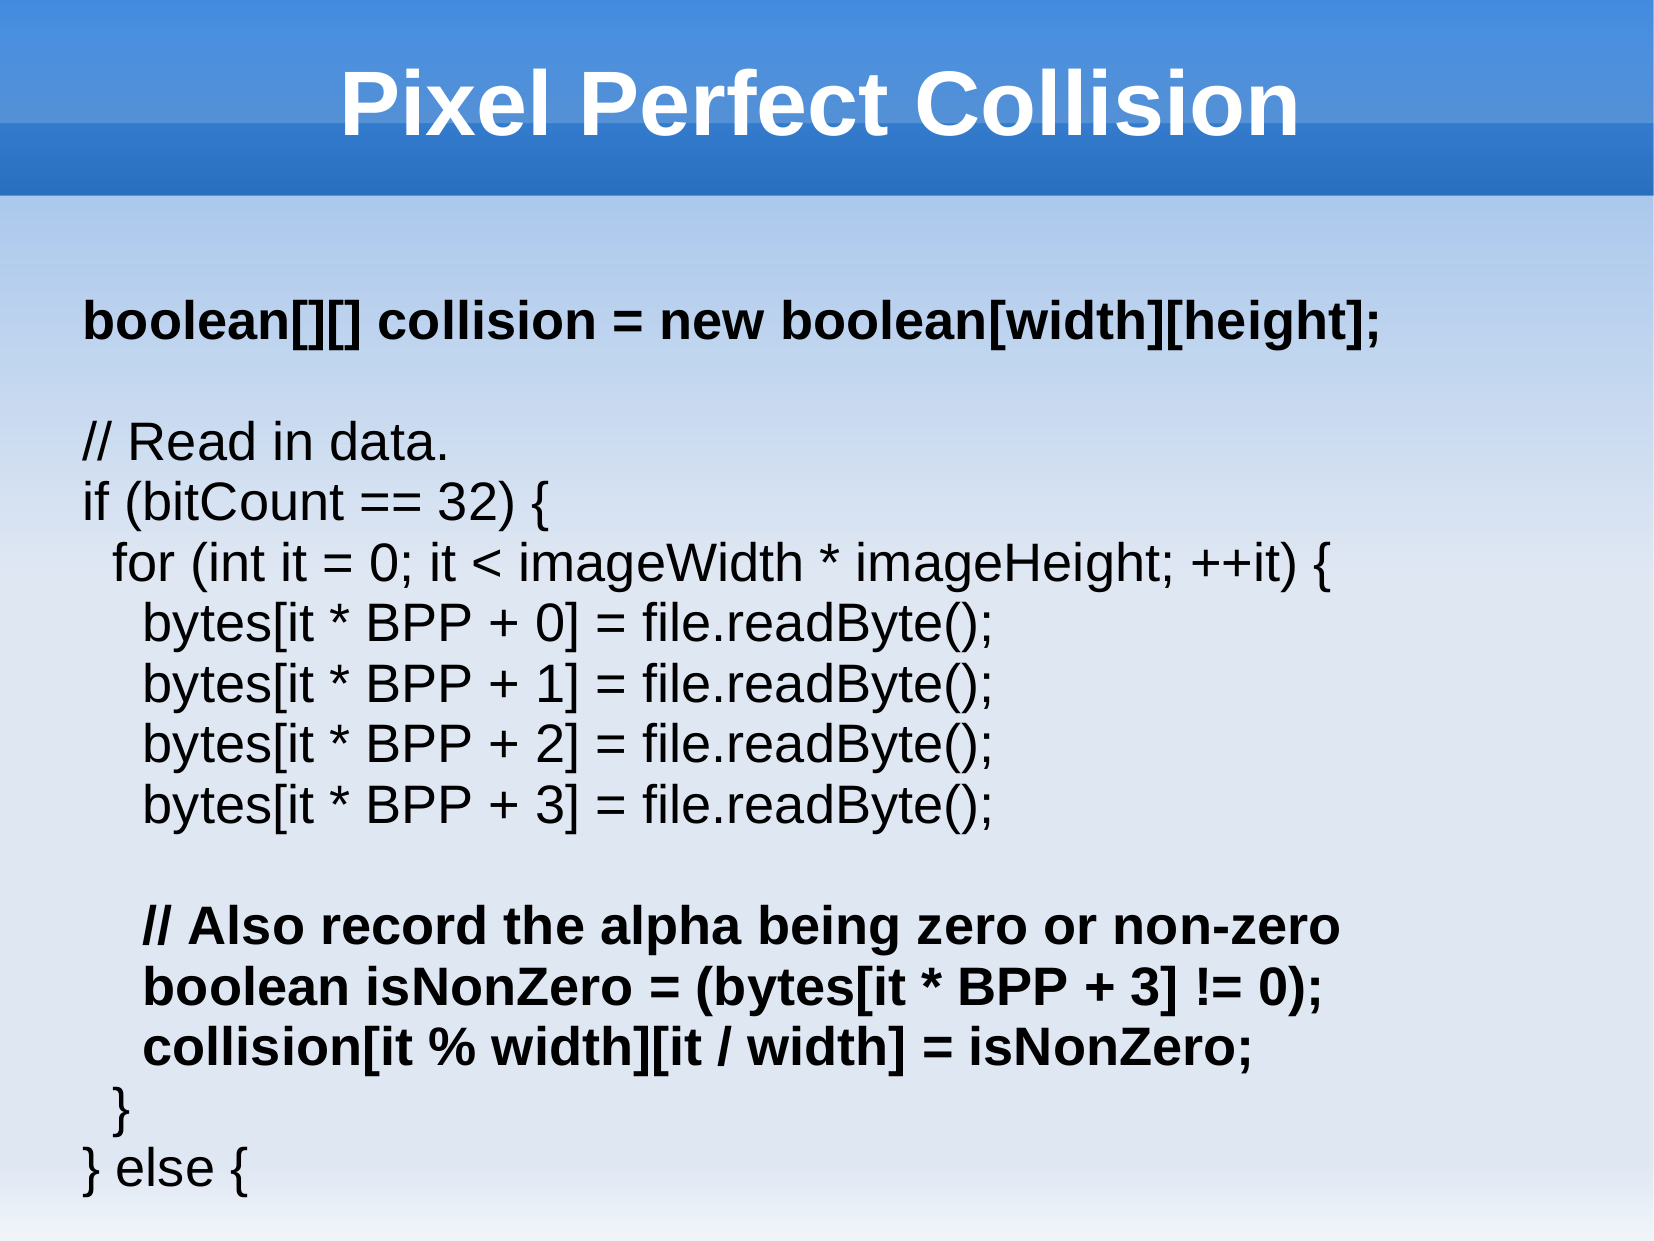

# Pixel Perfect Collision
boolean[][] collision = new boolean[width][height];
// Read in data.
if (bitCount == 32) {
 for (int it = 0; it < imageWidth * imageHeight; ++it) {
 bytes[it * BPP + 0] = file.readByte();
 bytes[it * BPP + 1] = file.readByte();
 bytes[it * BPP + 2] = file.readByte();
 bytes[it * BPP + 3] = file.readByte();
 // Also record the alpha being zero or non-zero
 boolean isNonZero = (bytes[it * BPP + 3] != 0);
 collision[it % width][it / width] = isNonZero;
 }
} else {